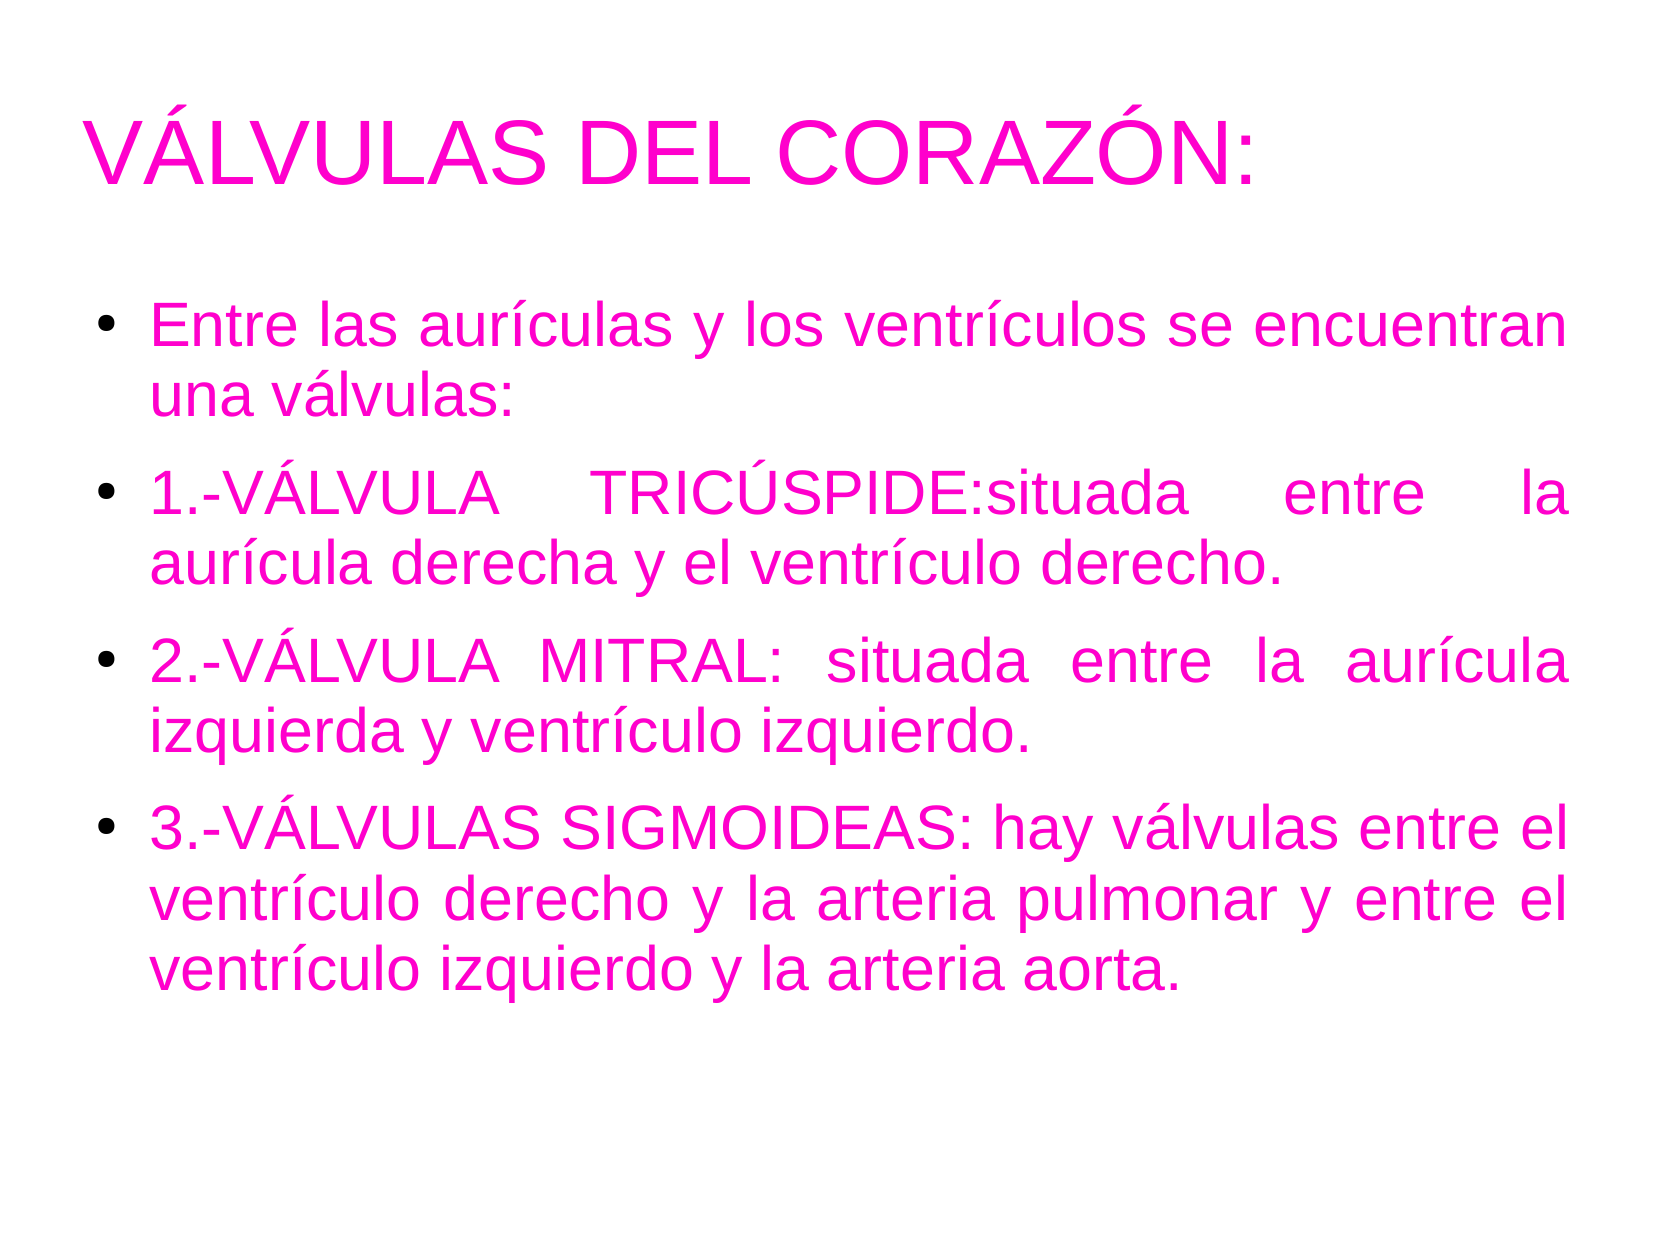

# VÁLVULAS DEL CORAZÓN:
Entre las aurículas y los ventrículos se encuentran una válvulas:
1.-VÁLVULA TRICÚSPIDE:situada entre la aurícula derecha y el ventrículo derecho.
2.-VÁLVULA MITRAL: situada entre la aurícula izquierda y ventrículo izquierdo.
3.-VÁLVULAS SIGMOIDEAS: hay válvulas entre el ventrículo derecho y la arteria pulmonar y entre el ventrículo izquierdo y la arteria aorta.